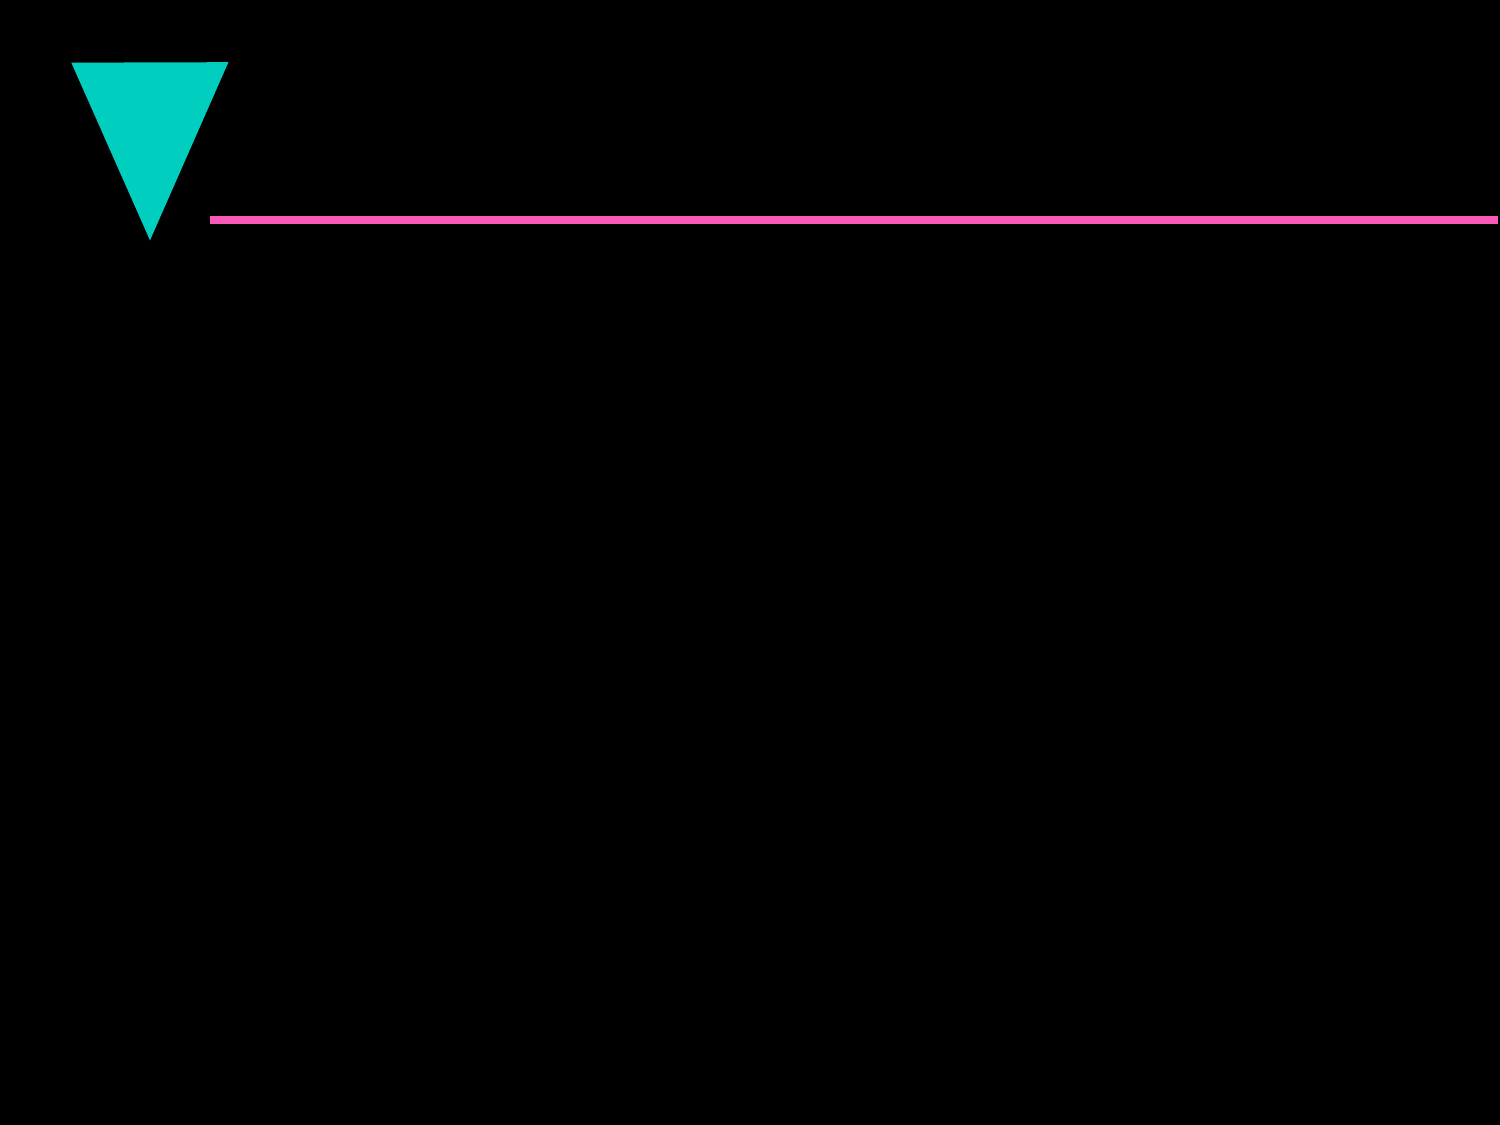

#
Varnost, zaščita aplikacije in omejitve dostopa
13